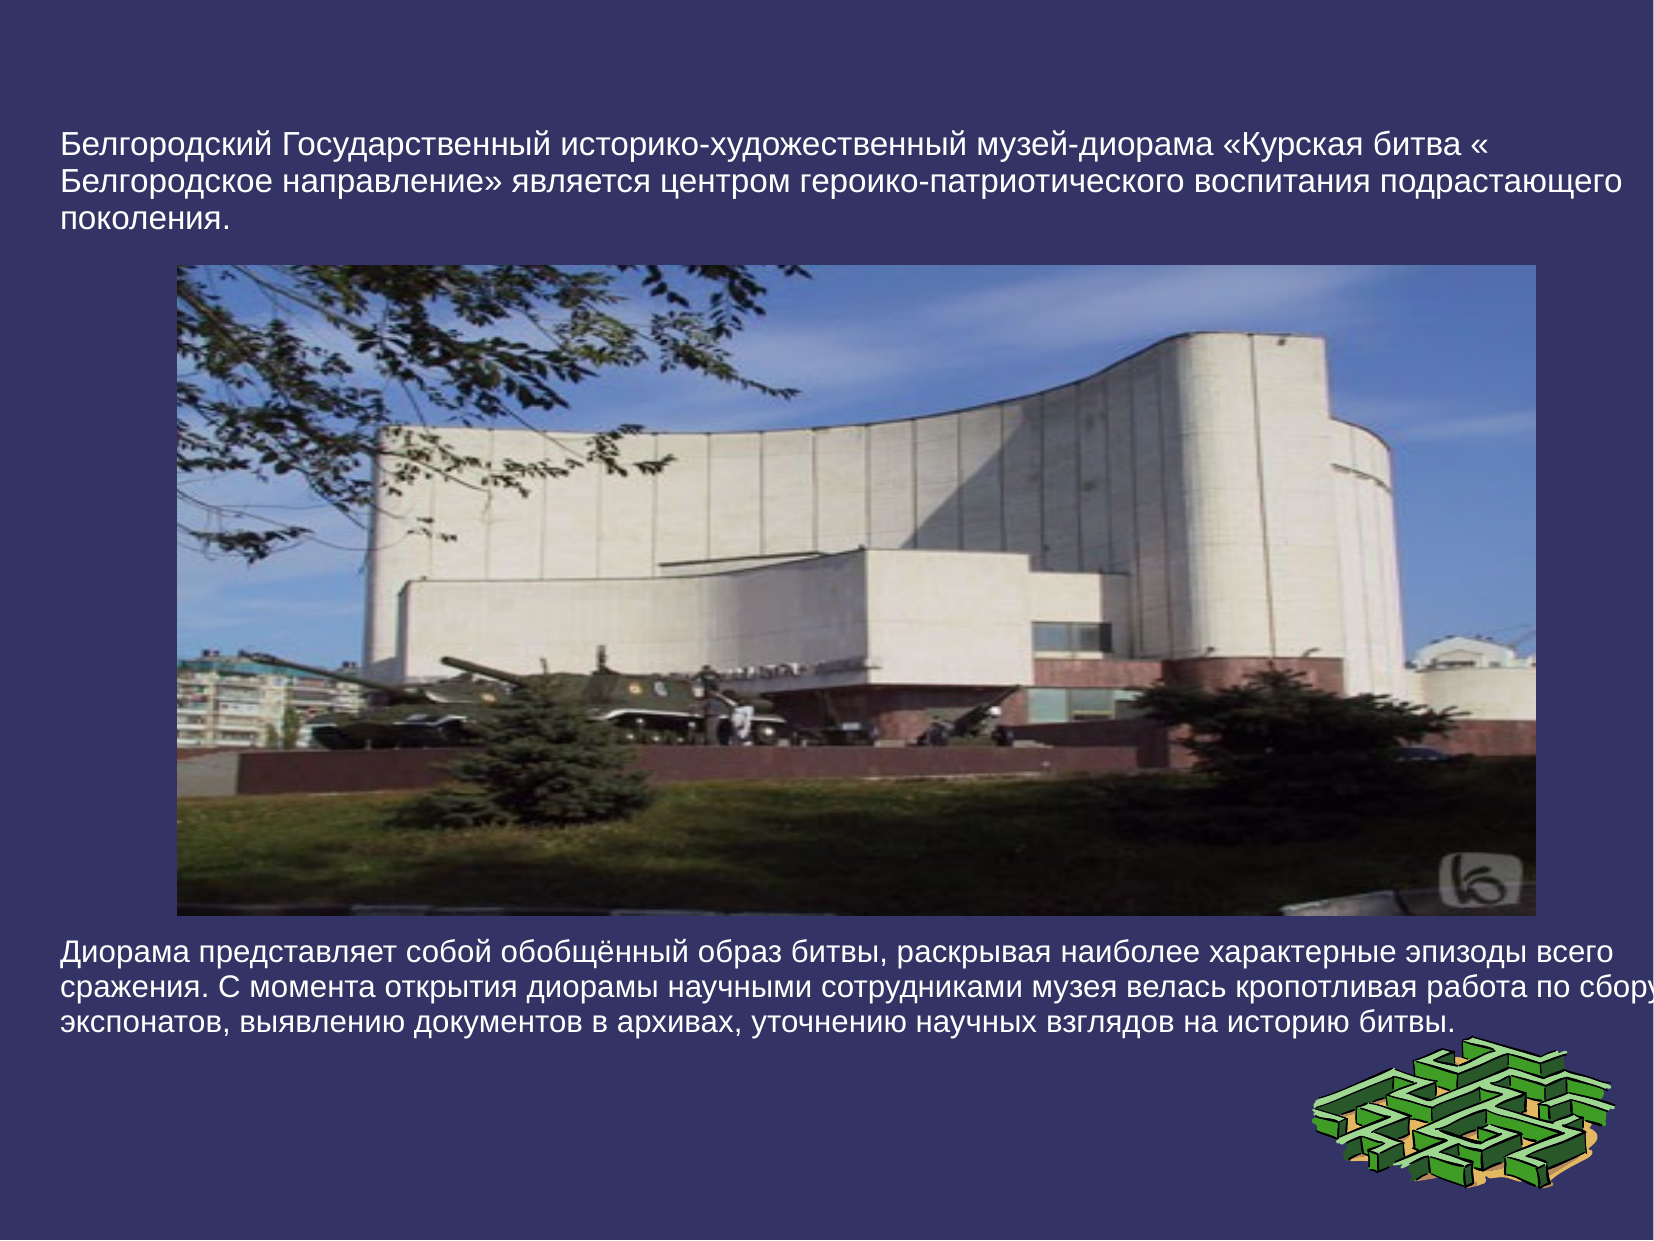

#
Белгородский Государственный историко-художественный музей-диорама «Курская битва « Белгородское направление» является центром героико-патриотического воспитания подрастающего поколения.
Диорама представляет собой обобщённый образ битвы, раскрывая наиболее характерные эпизоды всего сражения. С момента открытия диорамы научными сотрудниками музея велась кропотливая работа по сбору экспонатов, выявлению документов в архивах, уточнению научных взглядов на историю битвы.